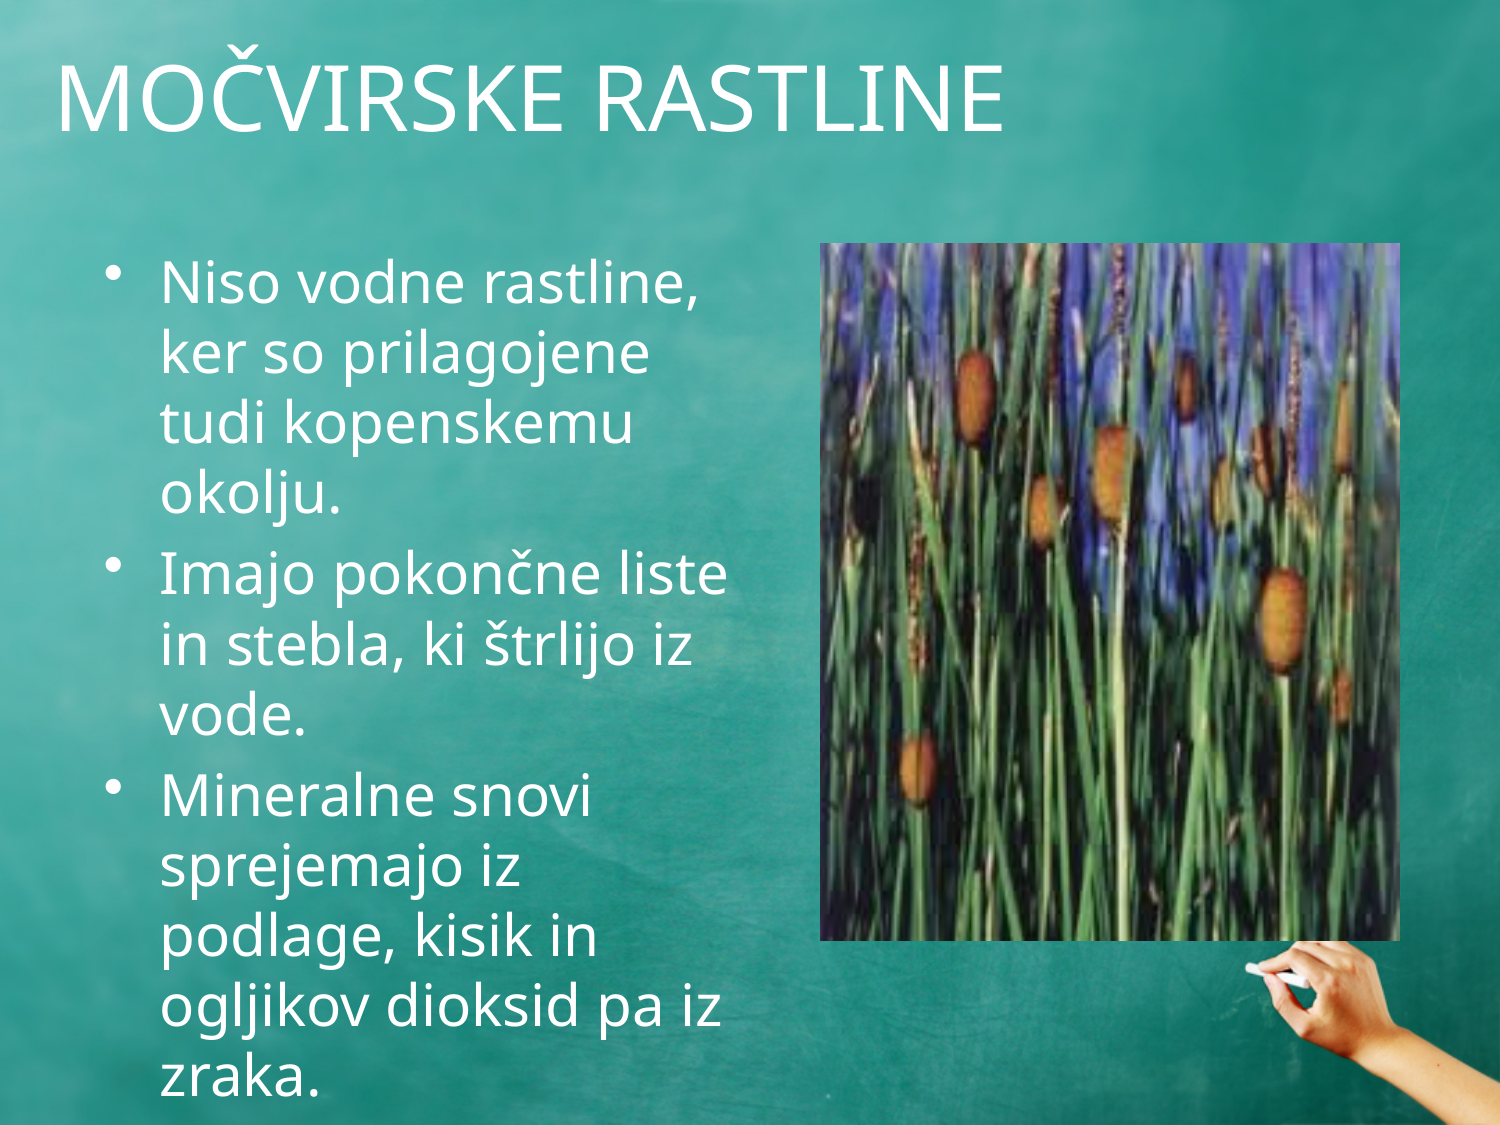

# MOČVIRSKE RASTLINE
Niso vodne rastline, ker so prilagojene tudi kopenskemu okolju.
Imajo pokončne liste in stebla, ki štrlijo iz vode.
Mineralne snovi sprejemajo iz podlage, kisik in ogljikov dioksid pa iz zraka.